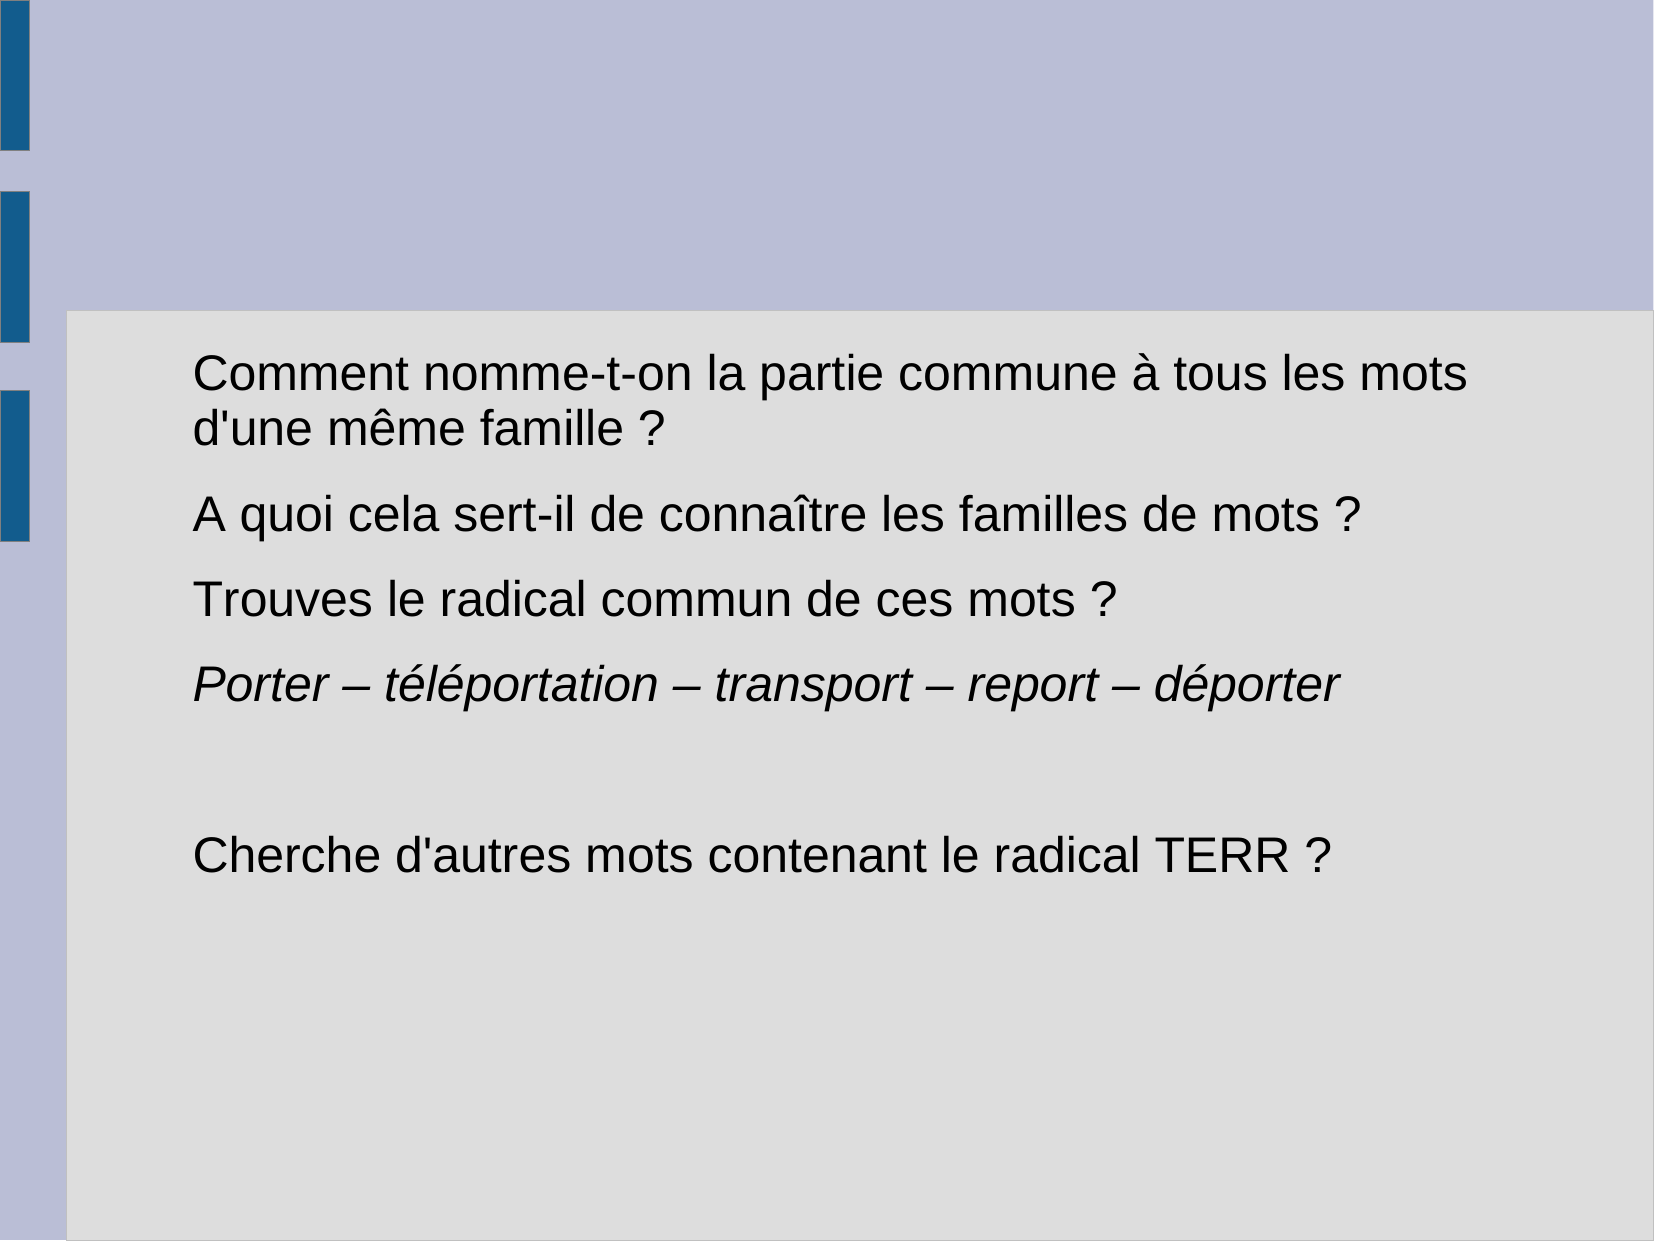

# Comment nomme-t-on la partie commune à tous les mots d'une même famille ?
A quoi cela sert-il de connaître les familles de mots ?
Trouves le radical commun de ces mots ?
Porter – téléportation – transport – report – déporter
Cherche d'autres mots contenant le radical TERR ?